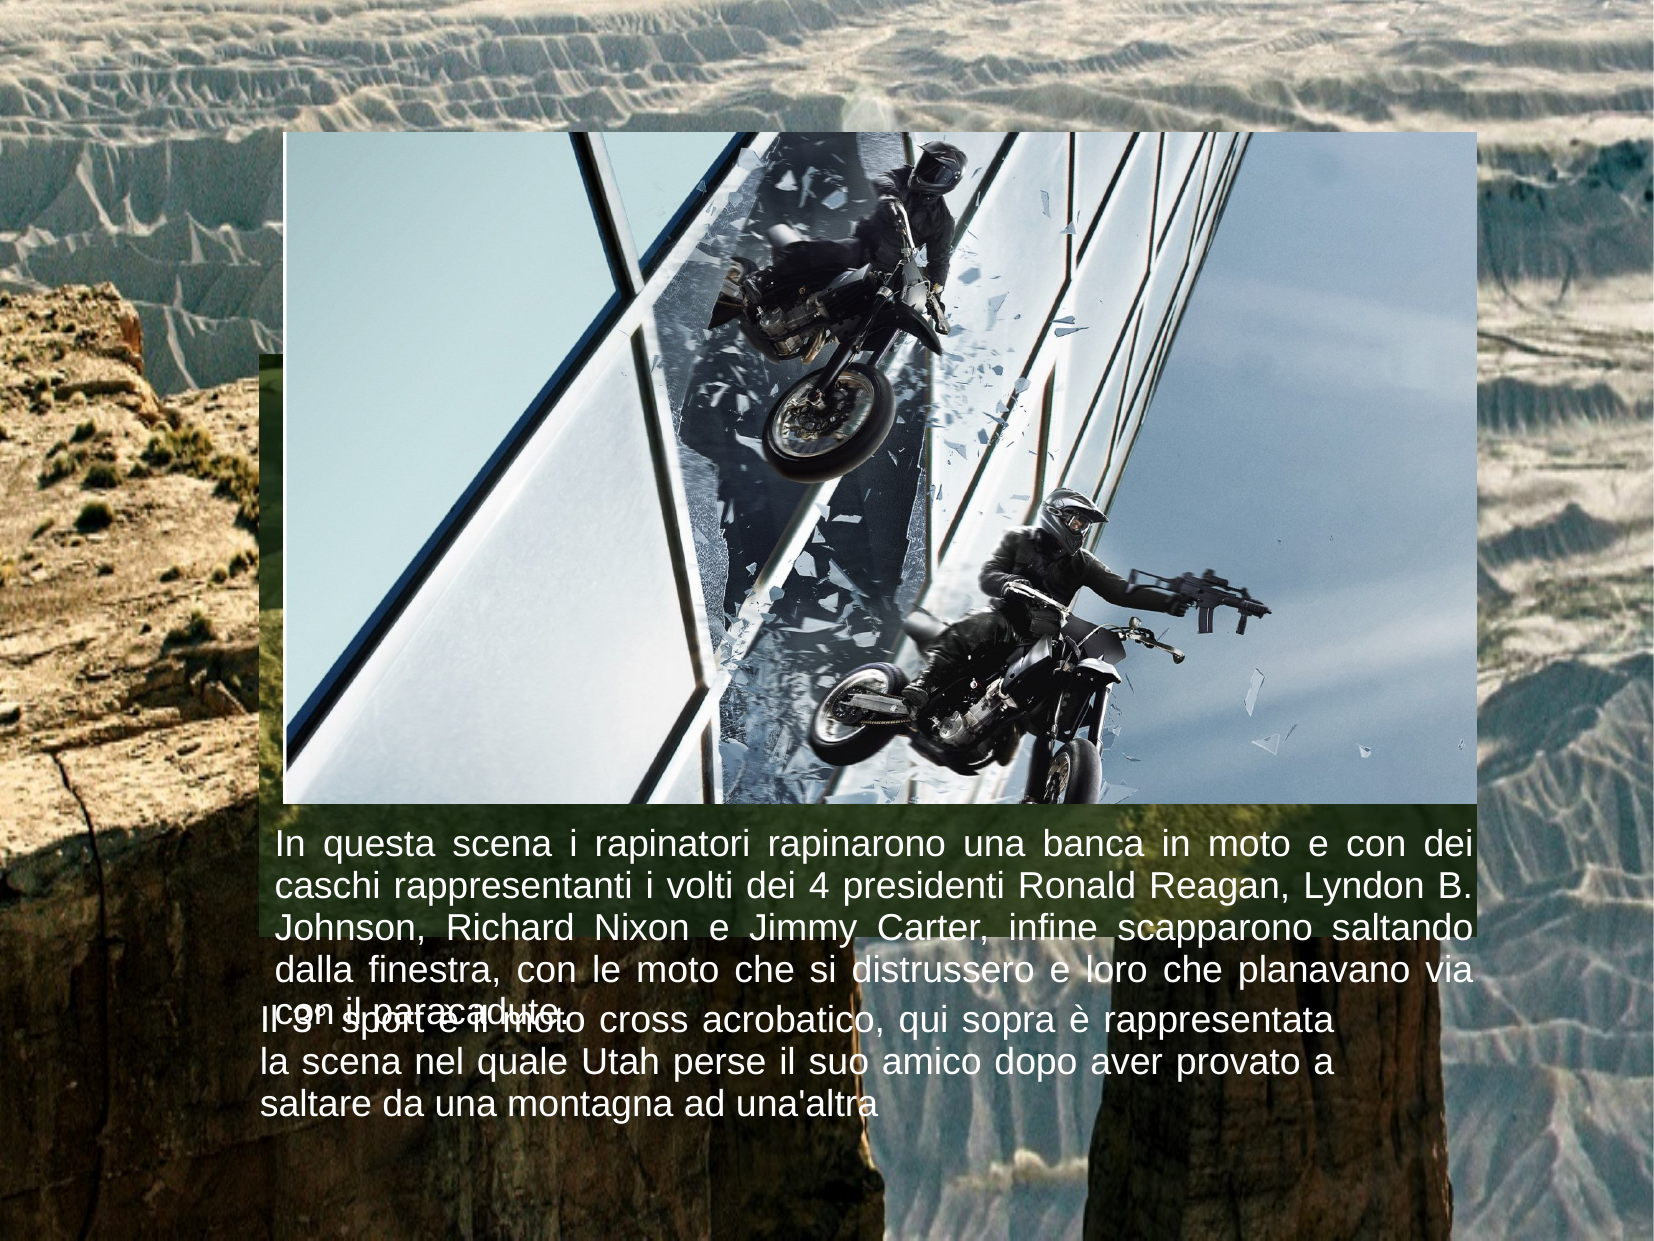

#
In questa scena i rapinatori rapinarono una banca in moto e con dei caschi rappresentanti i volti dei 4 presidenti Ronald Reagan, Lyndon B. Johnson, Richard Nixon e Jimmy Carter, infine scapparono saltando dalla finestra, con le moto che si distrussero e loro che planavano via con il paracadute.
Il 3° sport è il moto cross acrobatico, qui sopra è rappresentata la scena nel quale Utah perse il suo amico dopo aver provato a saltare da una montagna ad una'altra